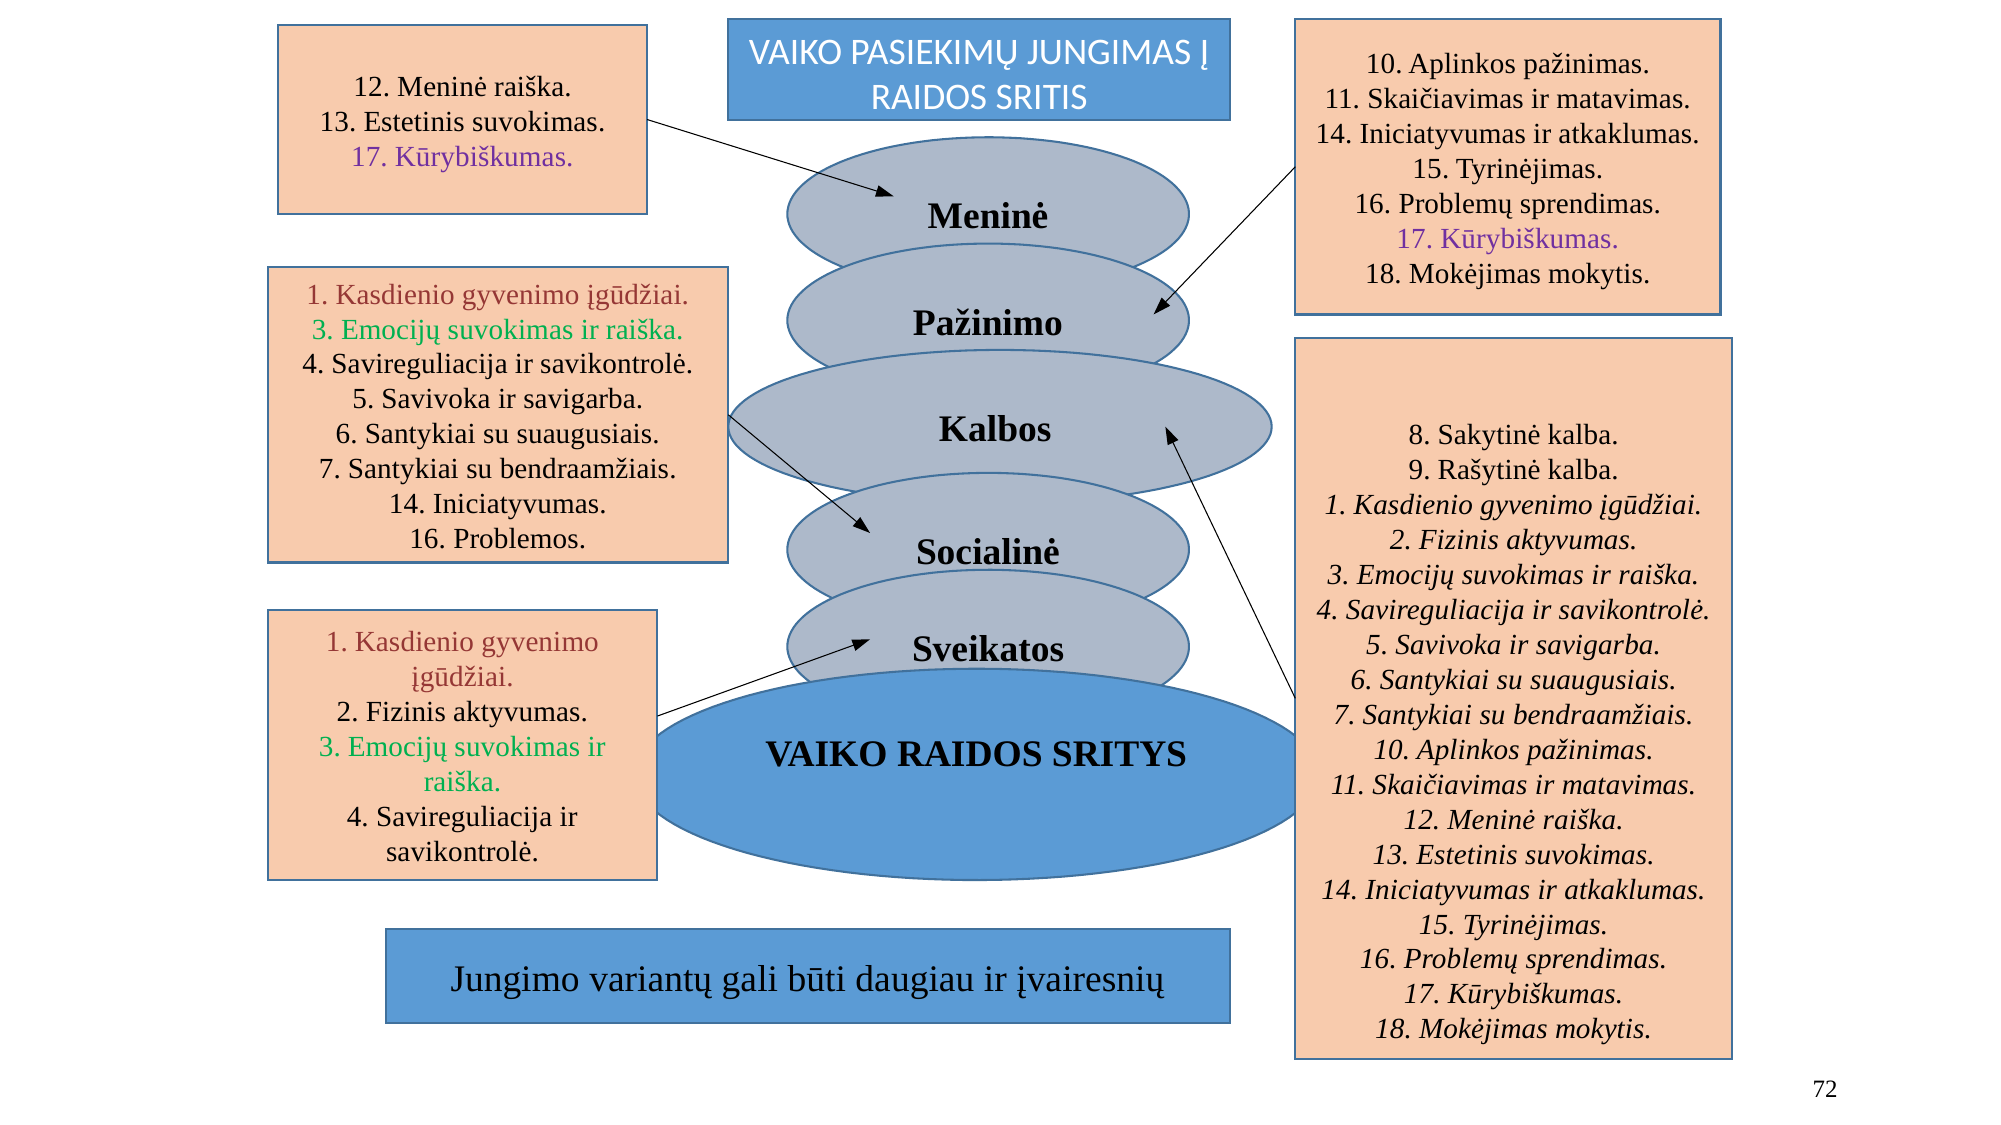

VAIKO PASIEKIMŲ JUNGIMAS Į RAIDOS SRITIS
10. Aplinkos pažinimas.
11. Skaičiavimas ir matavimas.
14. Iniciatyvumas ir atkaklumas.
15. Tyrinėjimas.
16. Problemų sprendimas.
17. Kūrybiškumas.
18. Mokėjimas mokytis.
12. Meninė raiška.
13. Estetinis suvokimas.
17. Kūrybiškumas.
Meninė
Pažinimo
1. Kasdienio gyvenimo įgūdžiai.
3. Emocijų suvokimas ir raiška.
4. Savireguliacija ir savikontrolė.
5. Savivoka ir savigarba.
6. Santykiai su suaugusiais.
7. Santykiai su bendraamžiais.
14. Iniciatyvumas.
16. Problemos.
8. Sakytinė kalba.
9. Rašytinė kalba.
1. Kasdienio gyvenimo įgūdžiai.
2. Fizinis aktyvumas.
3. Emocijų suvokimas ir raiška.
4. Savireguliacija ir savikontrolė.
5. Savivoka ir savigarba.
6. Santykiai su suaugusiais.
7. Santykiai su bendraamžiais.
10. Aplinkos pažinimas.
11. Skaičiavimas ir matavimas.
12. Meninė raiška.
13. Estetinis suvokimas.
14. Iniciatyvumas ir atkaklumas.
15. Tyrinėjimas.
16. Problemų sprendimas.
17. Kūrybiškumas.
18. Mokėjimas mokytis.
Kalbos
Socialinė
Sveikatos
1. Kasdienio gyvenimo įgūdžiai.
2. Fizinis aktyvumas.
3. Emocijų suvokimas ir raiška.
4. Savireguliacija ir savikontrolė.
VAIKO RAIDOS SRITYS
Jungimo variantų gali būti daugiau ir įvairesnių